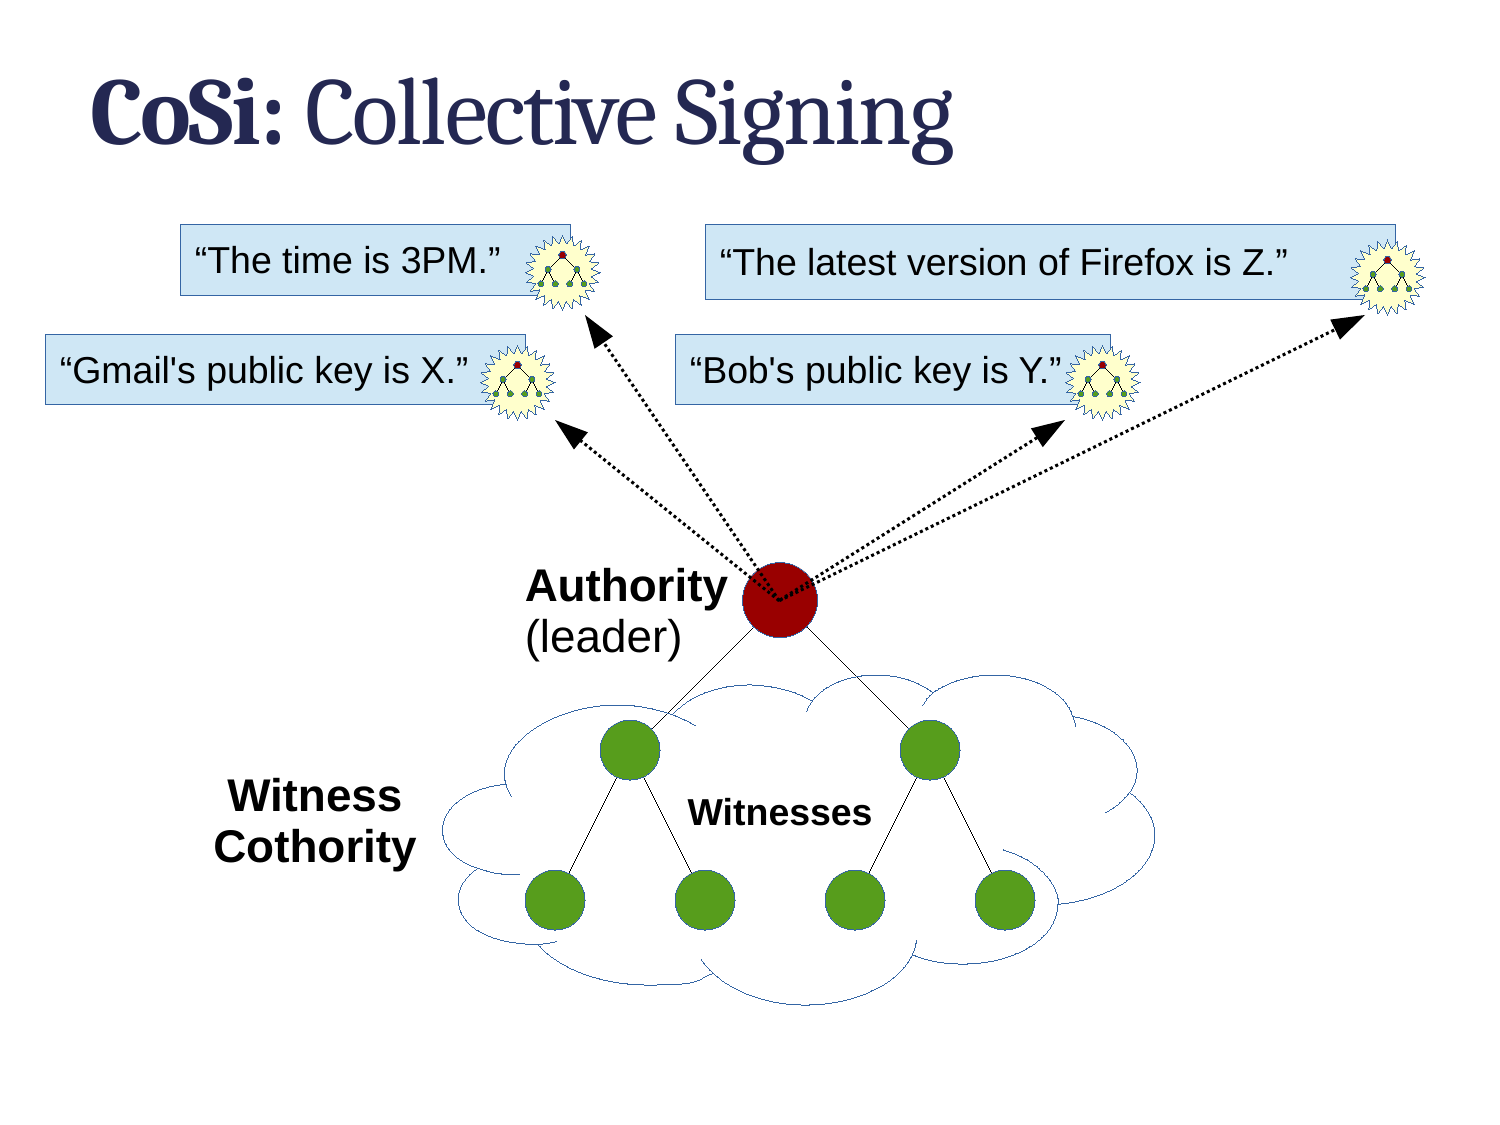

# CoSi: Collective Signing
“The time is 3PM.”
“The latest version of Firefox is Z.”
“Gmail's public key is X.”
“Bob's public key is Y.”
Authority
(leader)
Witness
Cothority
Witnesses